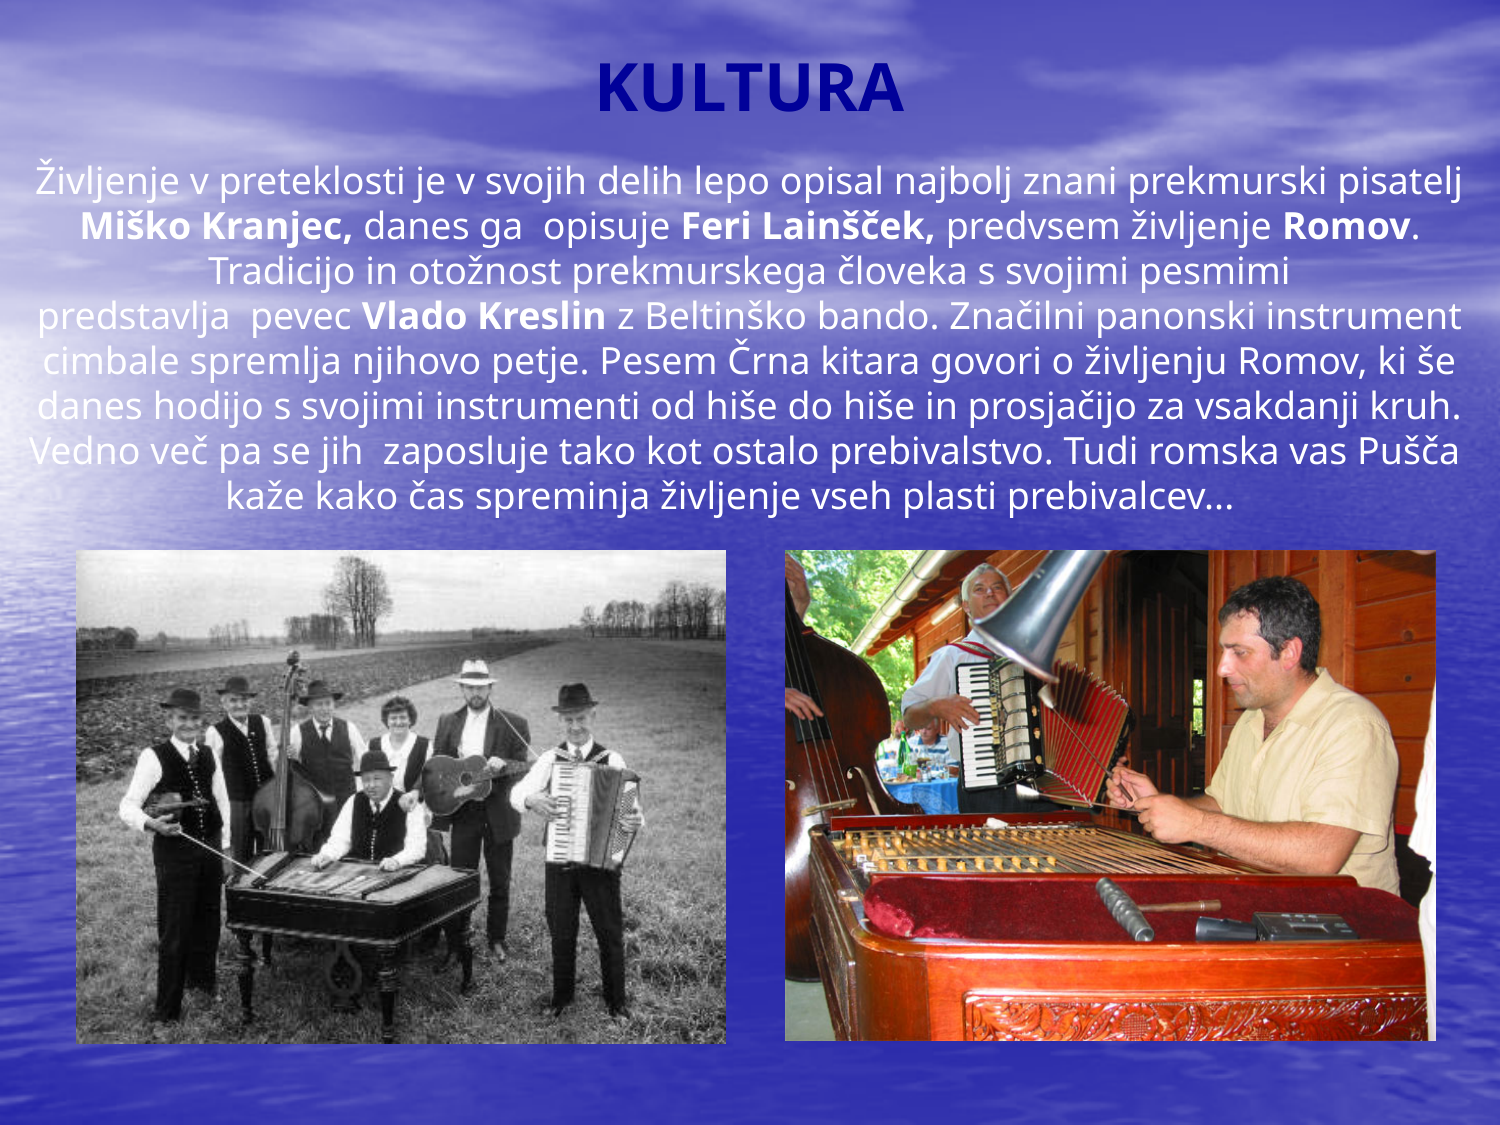

KULTURA
Življenje v preteklosti je v svojih delih lepo opisal najbolj znani prekmurski pisatelj Miško Kranjec, danes ga opisuje Feri Lainšček, predvsem življenje Romov. Tradicijo in otožnost prekmurskega človeka s svojimi pesmimi
predstavlja pevec Vlado Kreslin z Beltinško bando. Značilni panonski instrument cimbale spremlja njihovo petje. Pesem Črna kitara govori o življenju Romov, ki še danes hodijo s svojimi instrumenti od hiše do hiše in prosjačijo za vsakdanji kruh. Vedno več pa se jih zaposluje tako kot ostalo prebivalstvo. Tudi romska vas Pušča kaže kako čas spreminja življenje vseh plasti prebivalcev...